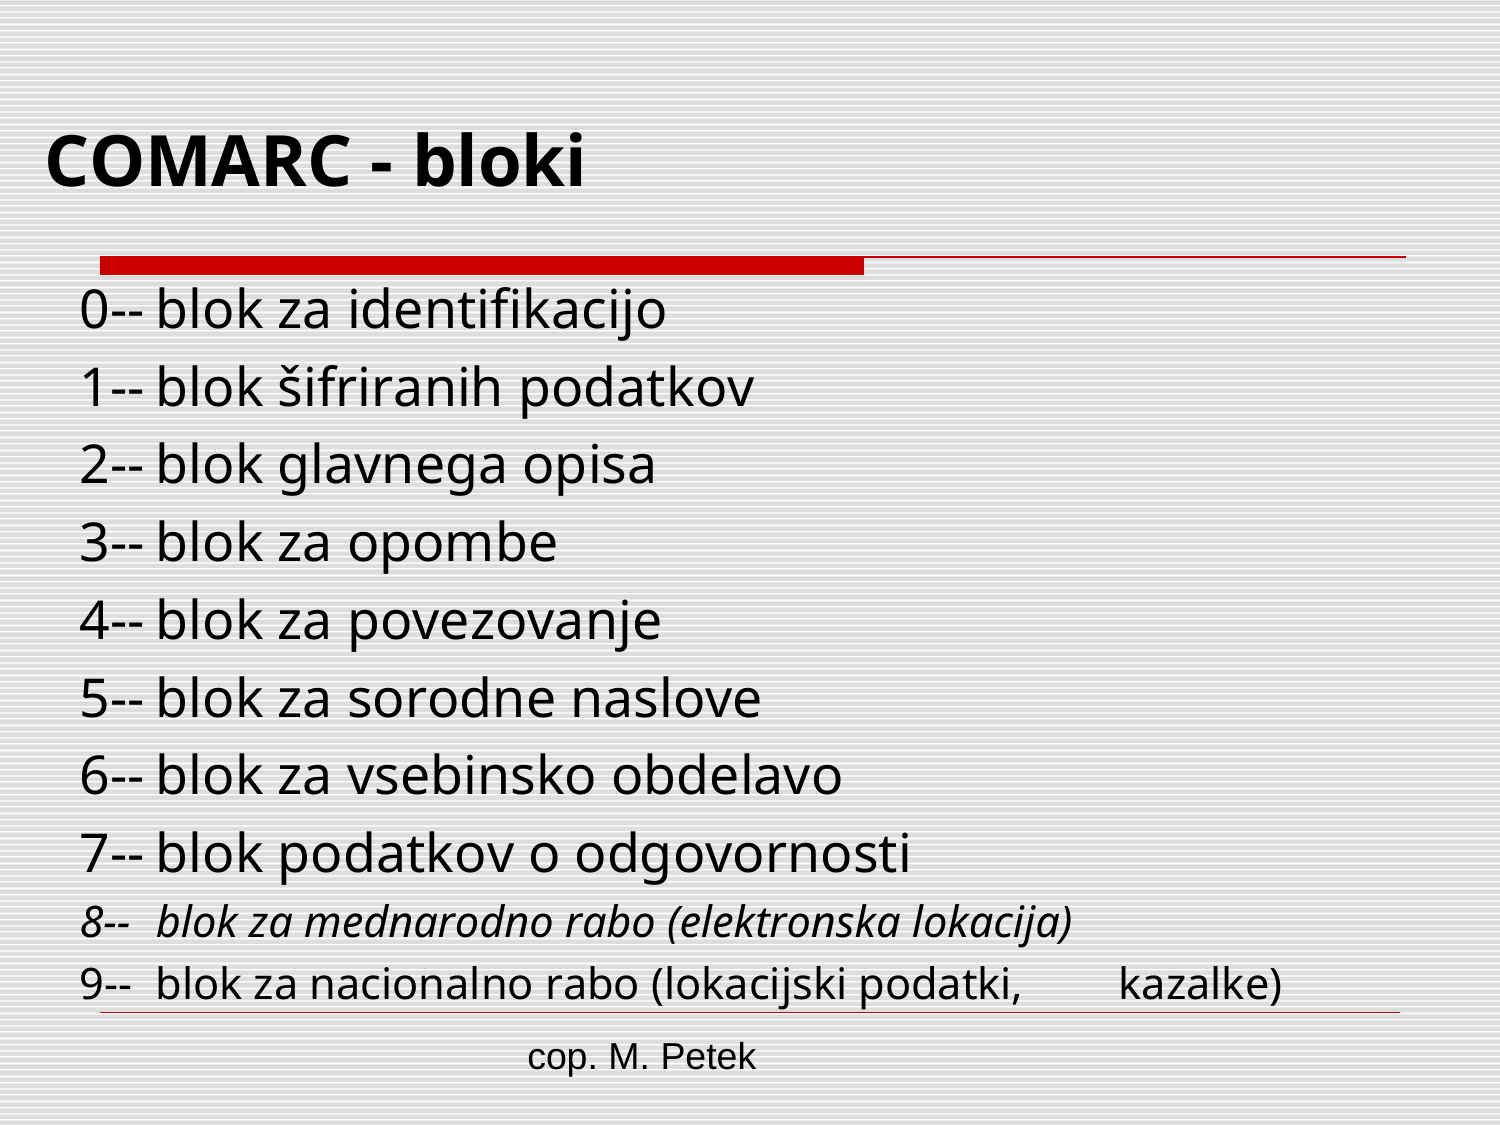

# COMARC - bloki
0--	blok za identifikacijo
1--	blok šifriranih podatkov
2--	blok glavnega opisa
3--	blok za opombe
4--	blok za povezovanje
5--	blok za sorodne naslove
6--	blok za vsebinsko obdelavo
7--	blok podatkov o odgovornosti
8--	blok za mednarodno rabo (elektronska lokacija)
9--	blok za nacionalno rabo (lokacijski podatki, 	kazalke)
cop. M. Petek